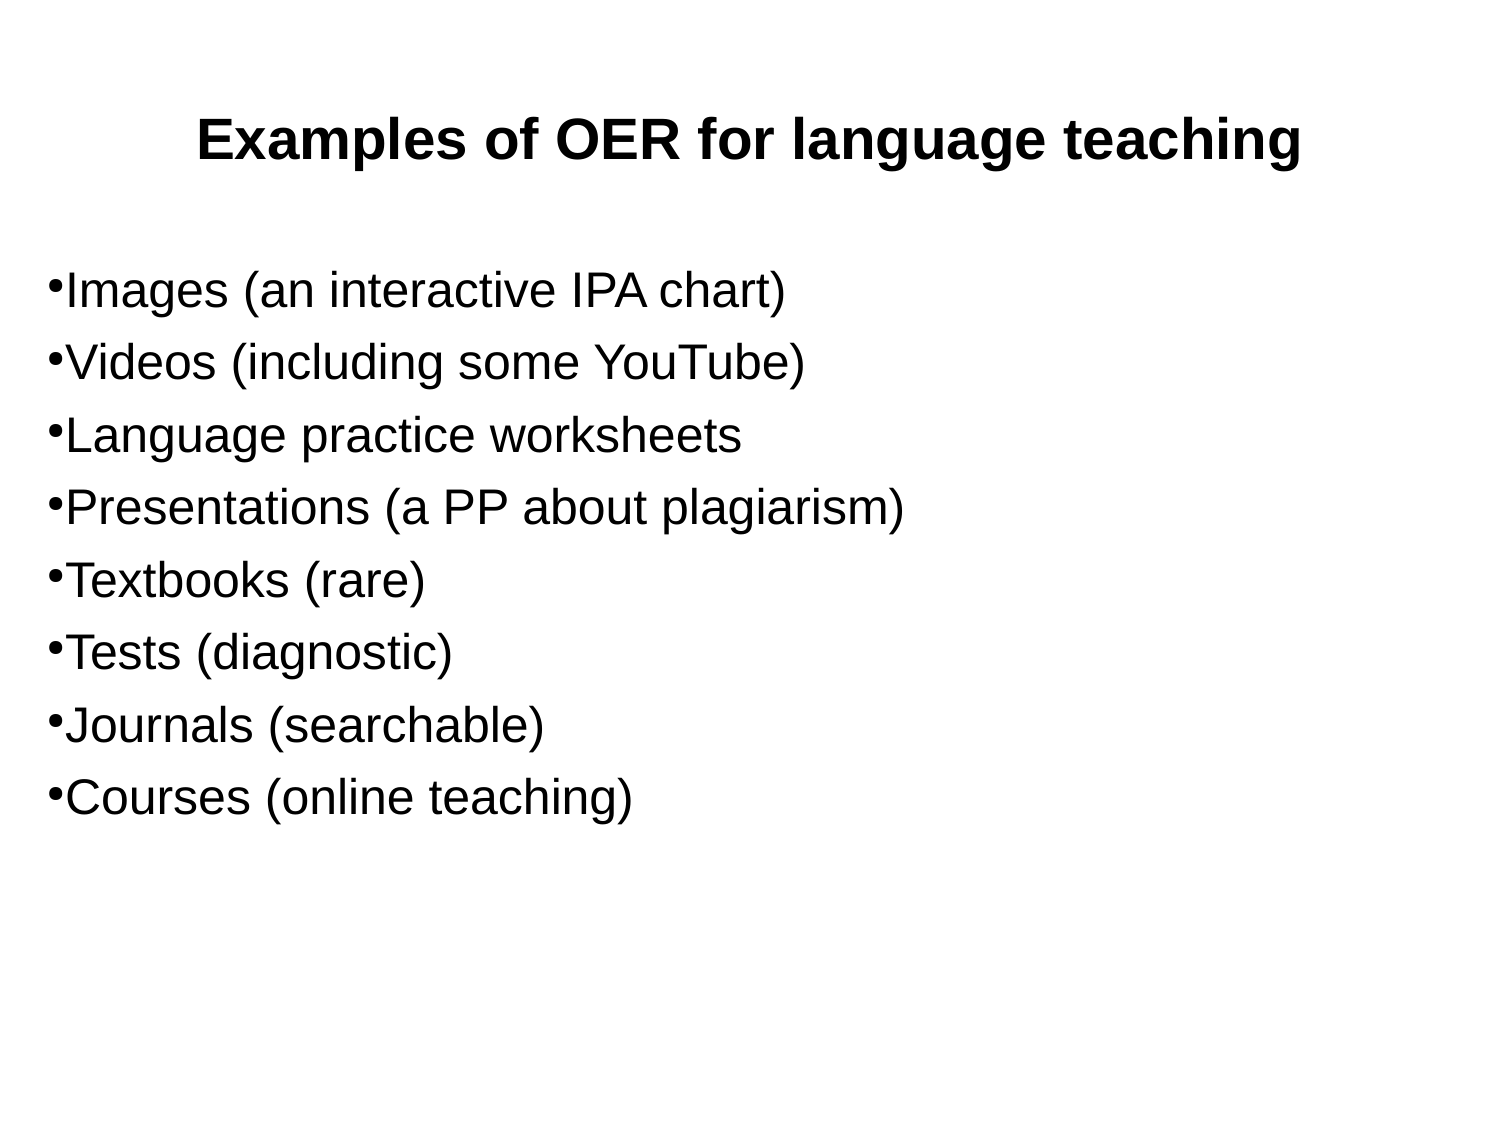

# Examples of OER for language teaching
Images (an interactive IPA chart)
Videos (including some YouTube)
Language practice worksheets
Presentations (a PP about plagiarism)
Textbooks (rare)
Tests (diagnostic)
Journals (searchable)
Courses (online teaching)